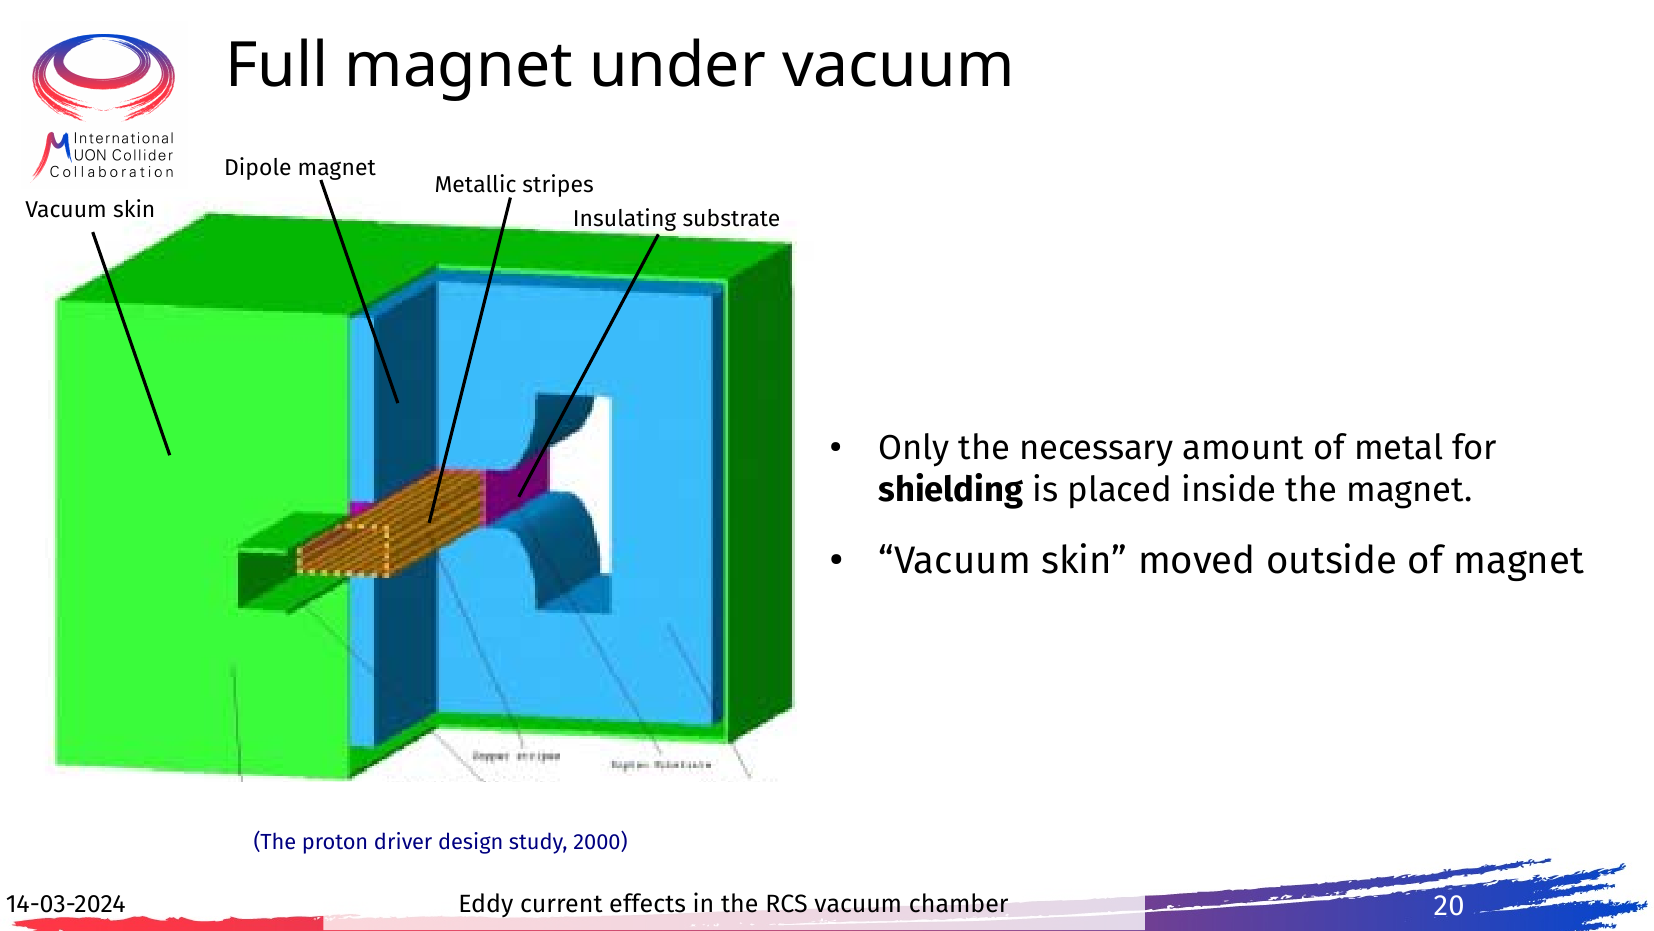

# Full magnet under vacuum
Dipole magnet
Metallic stripes
Vacuum skin
Insulating substrate
Only the necessary amount of metal for shielding is placed inside the magnet.
“Vacuum skin” moved outside of magnet
(The proton driver design study, 2000)
14-03-2024
Eddy current effects in the RCS vacuum chamber
20